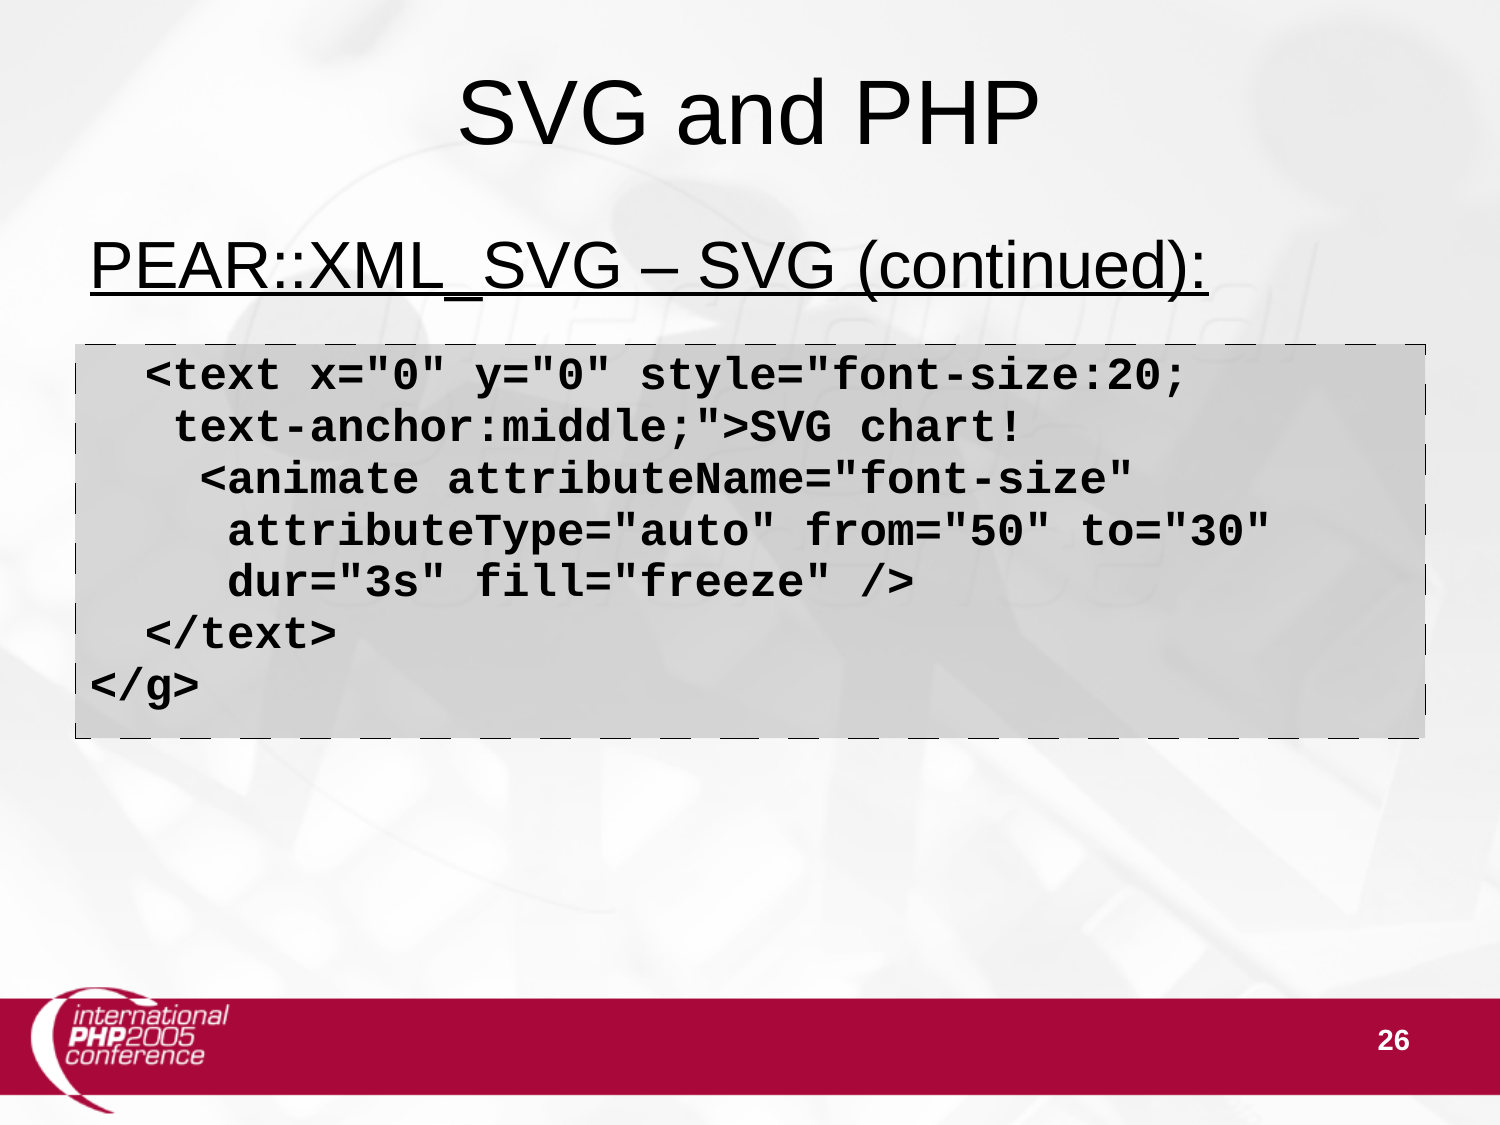

# SVG and PHP
PEAR::XML_SVG – SVG (continued):
 <text x="0" y="0" style="font-size:20;
 text-anchor:middle;">SVG chart!
 <animate attributeName="font-size"
 attributeType="auto" from="50" to="30"
 dur="3s" fill="freeze" />
 </text>
</g>
26